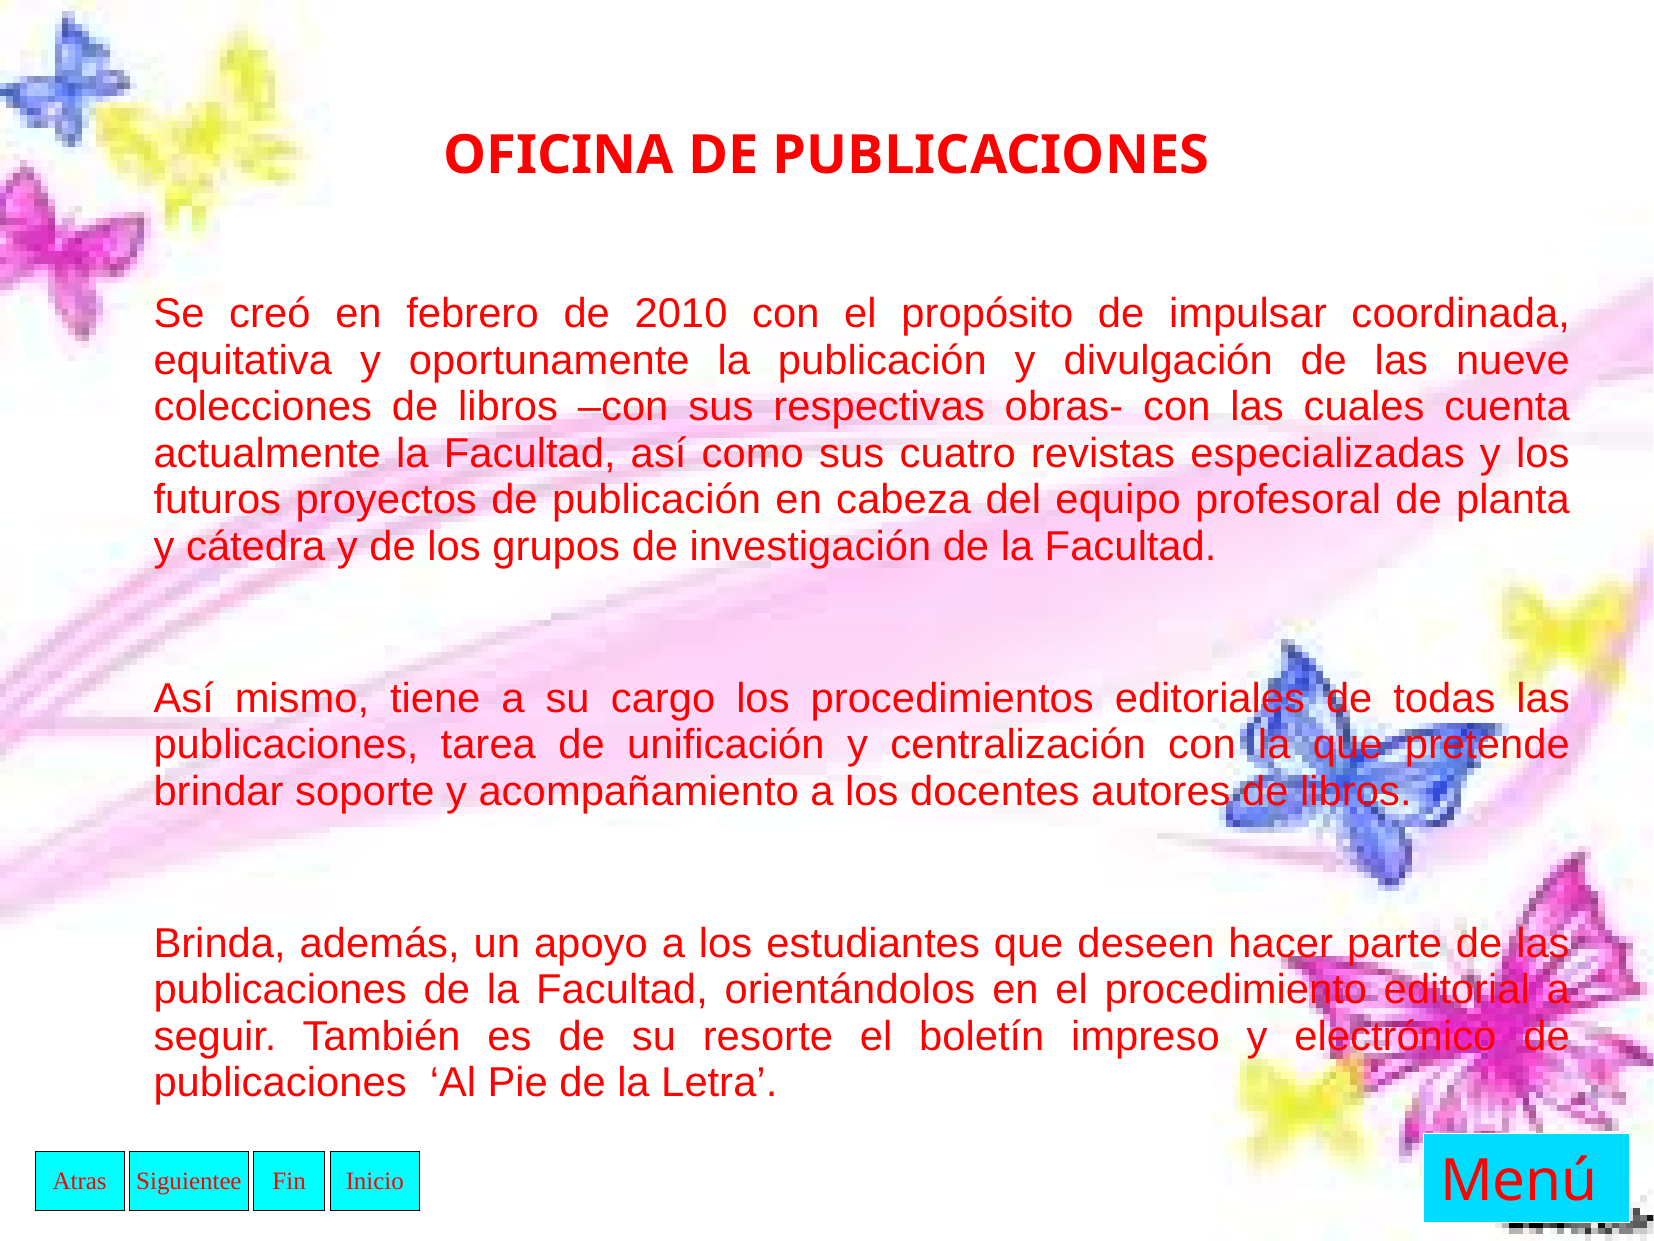

# OFICINA DE PUBLICACIONES
Se creó en febrero de 2010 con el propósito de impulsar coordinada, equitativa y oportunamente la publicación y divulgación de las nueve colecciones de libros –con sus respectivas obras- con las cuales cuenta actualmente la Facultad, así como sus cuatro revistas especializadas y los futuros proyectos de publicación en cabeza del equipo profesoral de planta y cátedra y de los grupos de investigación de la Facultad.
Así mismo, tiene a su cargo los procedimientos editoriales de todas las publicaciones, tarea de unificación y centralización con la que pretende brindar soporte y acompañamiento a los docentes autores de libros.
Brinda, además, un apoyo a los estudiantes que deseen hacer parte de las publicaciones de la Facultad, orientándolos en el procedimiento editorial a seguir. También es de su resorte el boletín impreso y electrónico de publicaciones ‘Al Pie de la Letra’.
Menú
Atras
Siguientee
Fin
Inicio